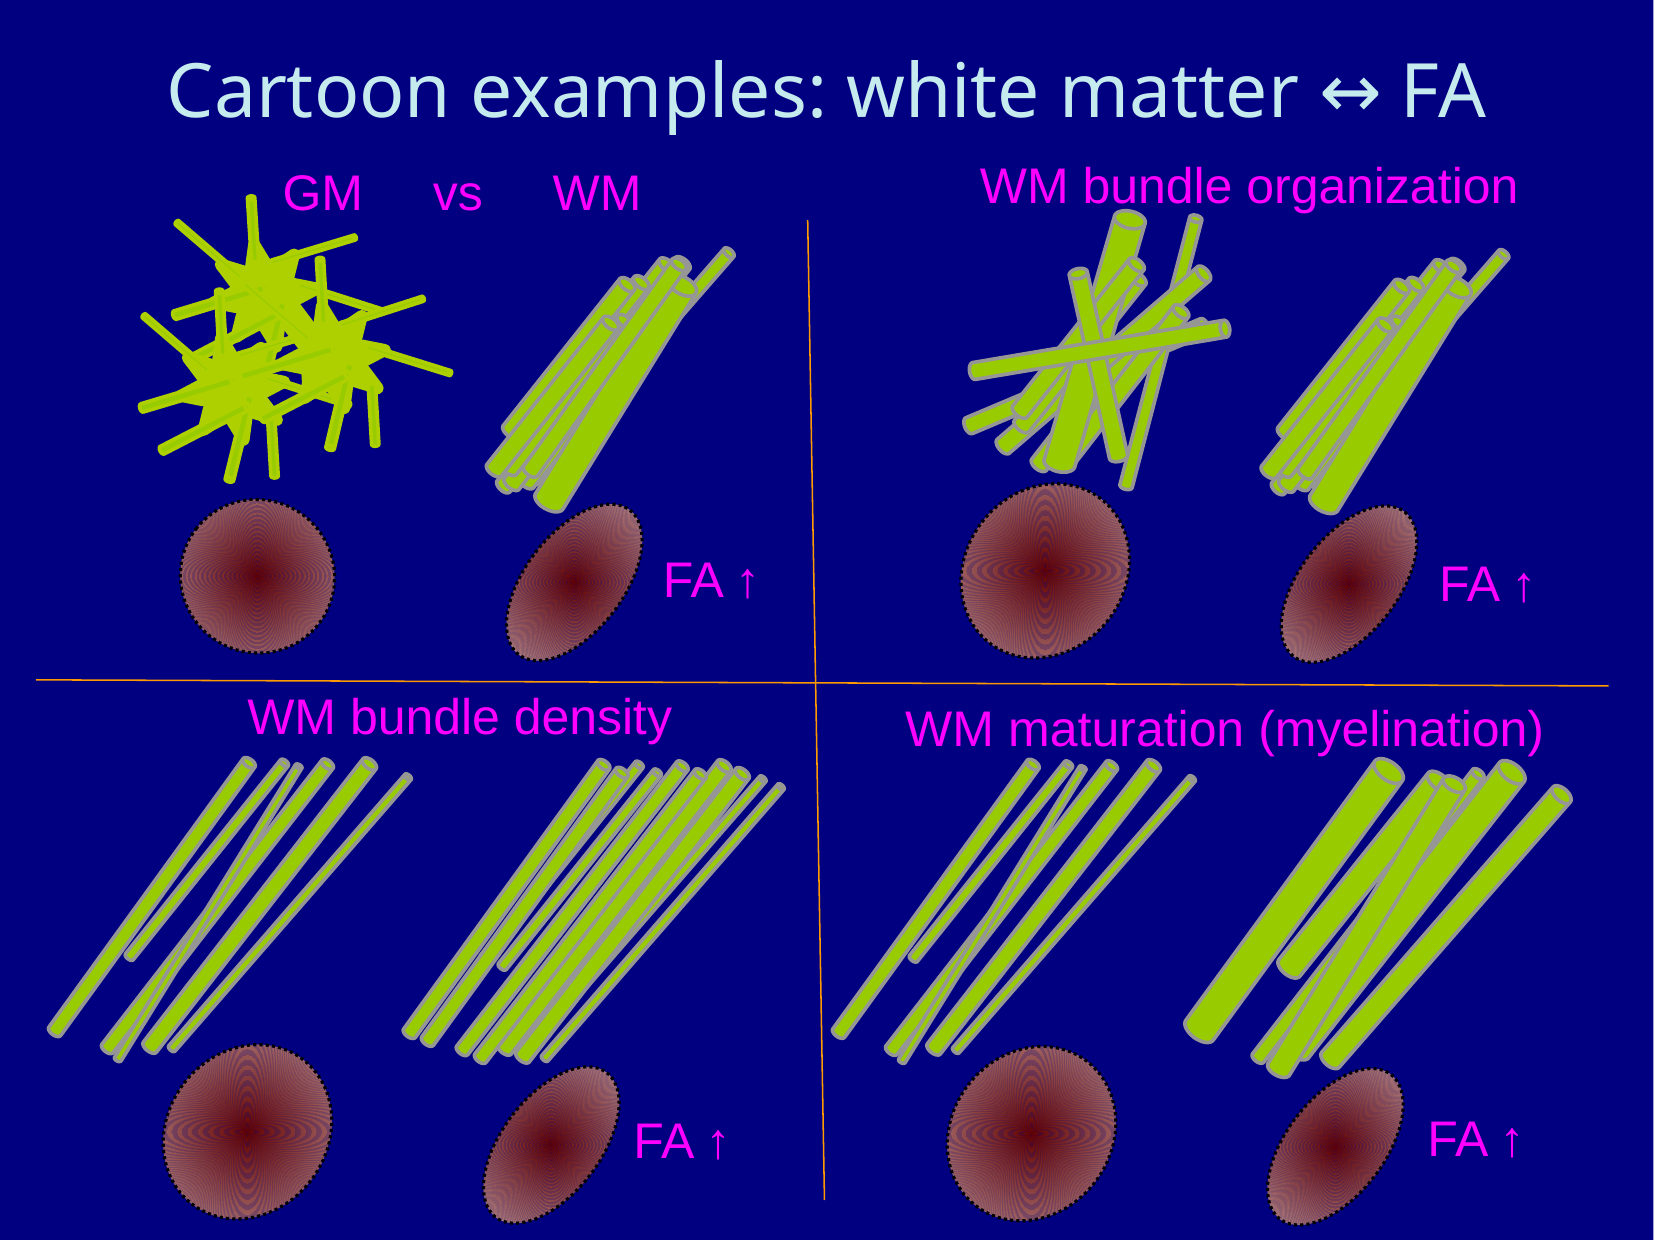

# Cartoon examples: white matter ↔ FA
WM bundle organization
GM vs WM
FA ↑
FA ↑
WM bundle density
WM maturation (myelination)
FA ↑
FA ↑